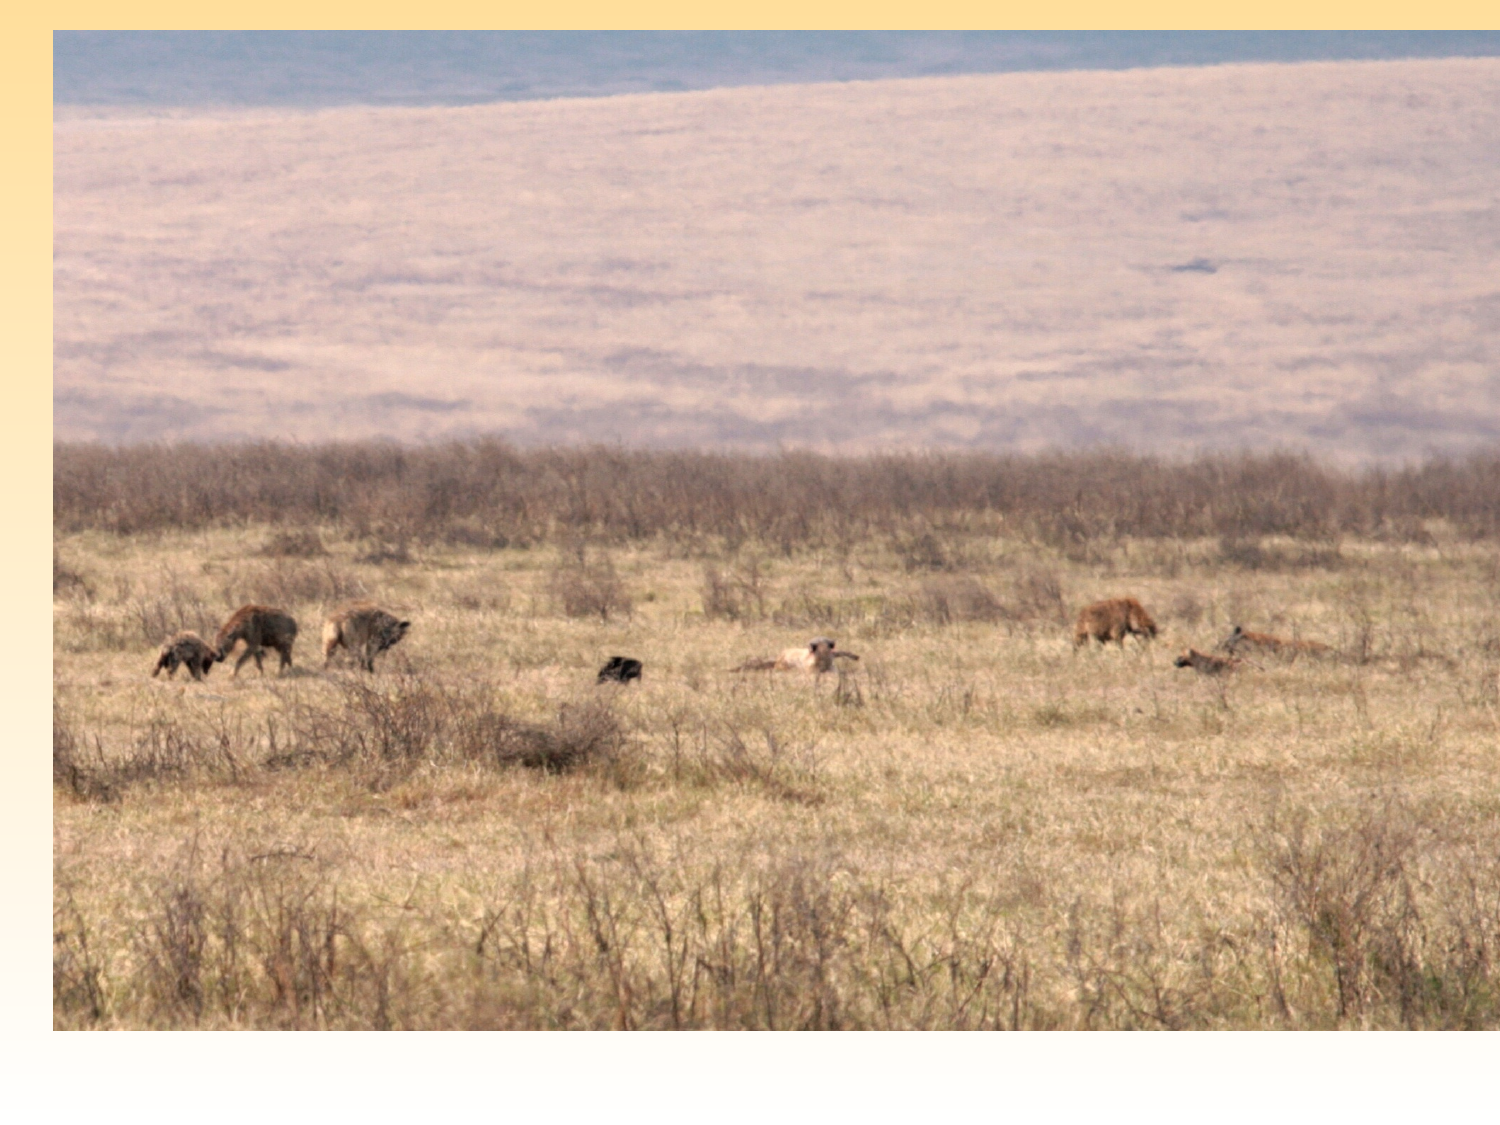

# ŠELMOU S NEJSILNĚJŠÍM SKUSEM JE HYENA. ČÍM SE ŽIVÍ?
HYENA SKVRNITÁ
lovem
mršinami – mrchožrout